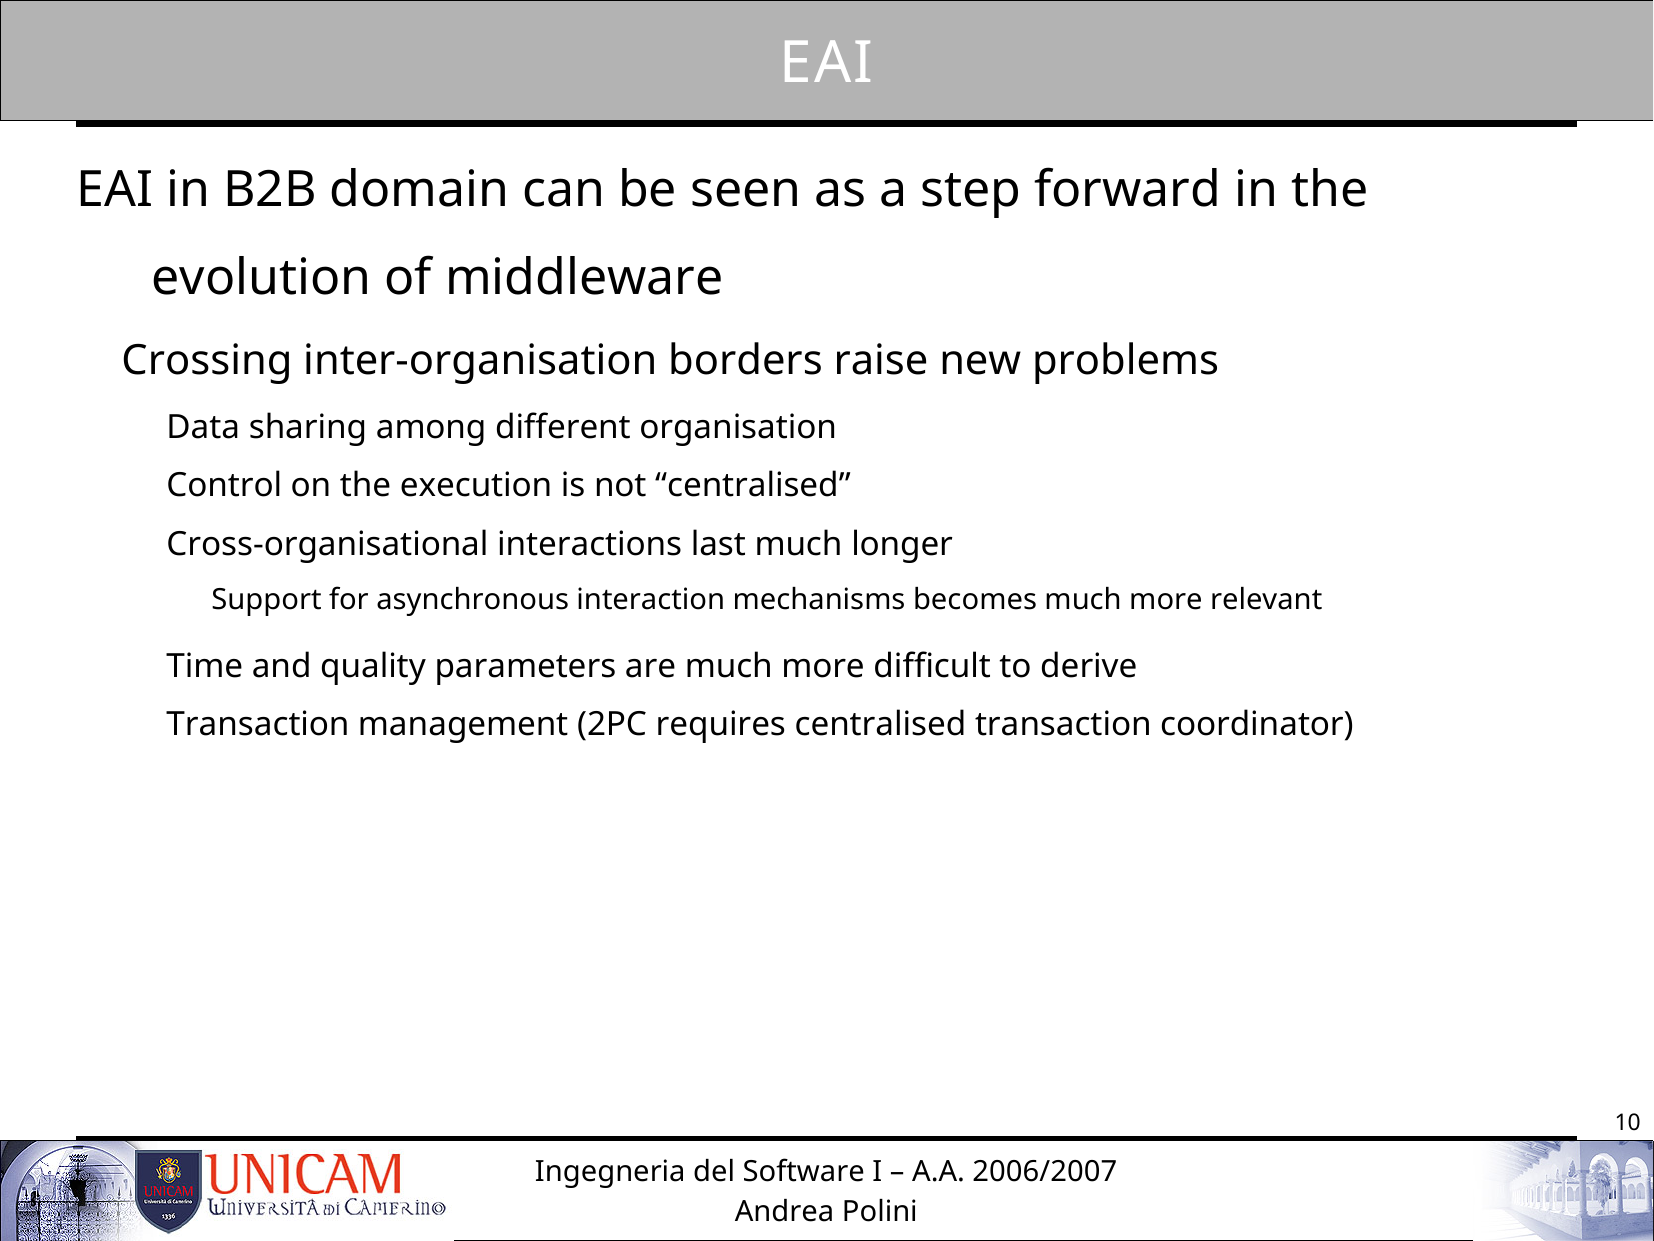

# EAI
EAI in B2B domain can be seen as a step forward in the evolution of middleware
Crossing inter-organisation borders raise new problems
Data sharing among different organisation
Control on the execution is not “centralised”
Cross-organisational interactions last much longer
Support for asynchronous interaction mechanisms becomes much more relevant
Time and quality parameters are much more difficult to derive
Transaction management (2PC requires centralised transaction coordinator)
10